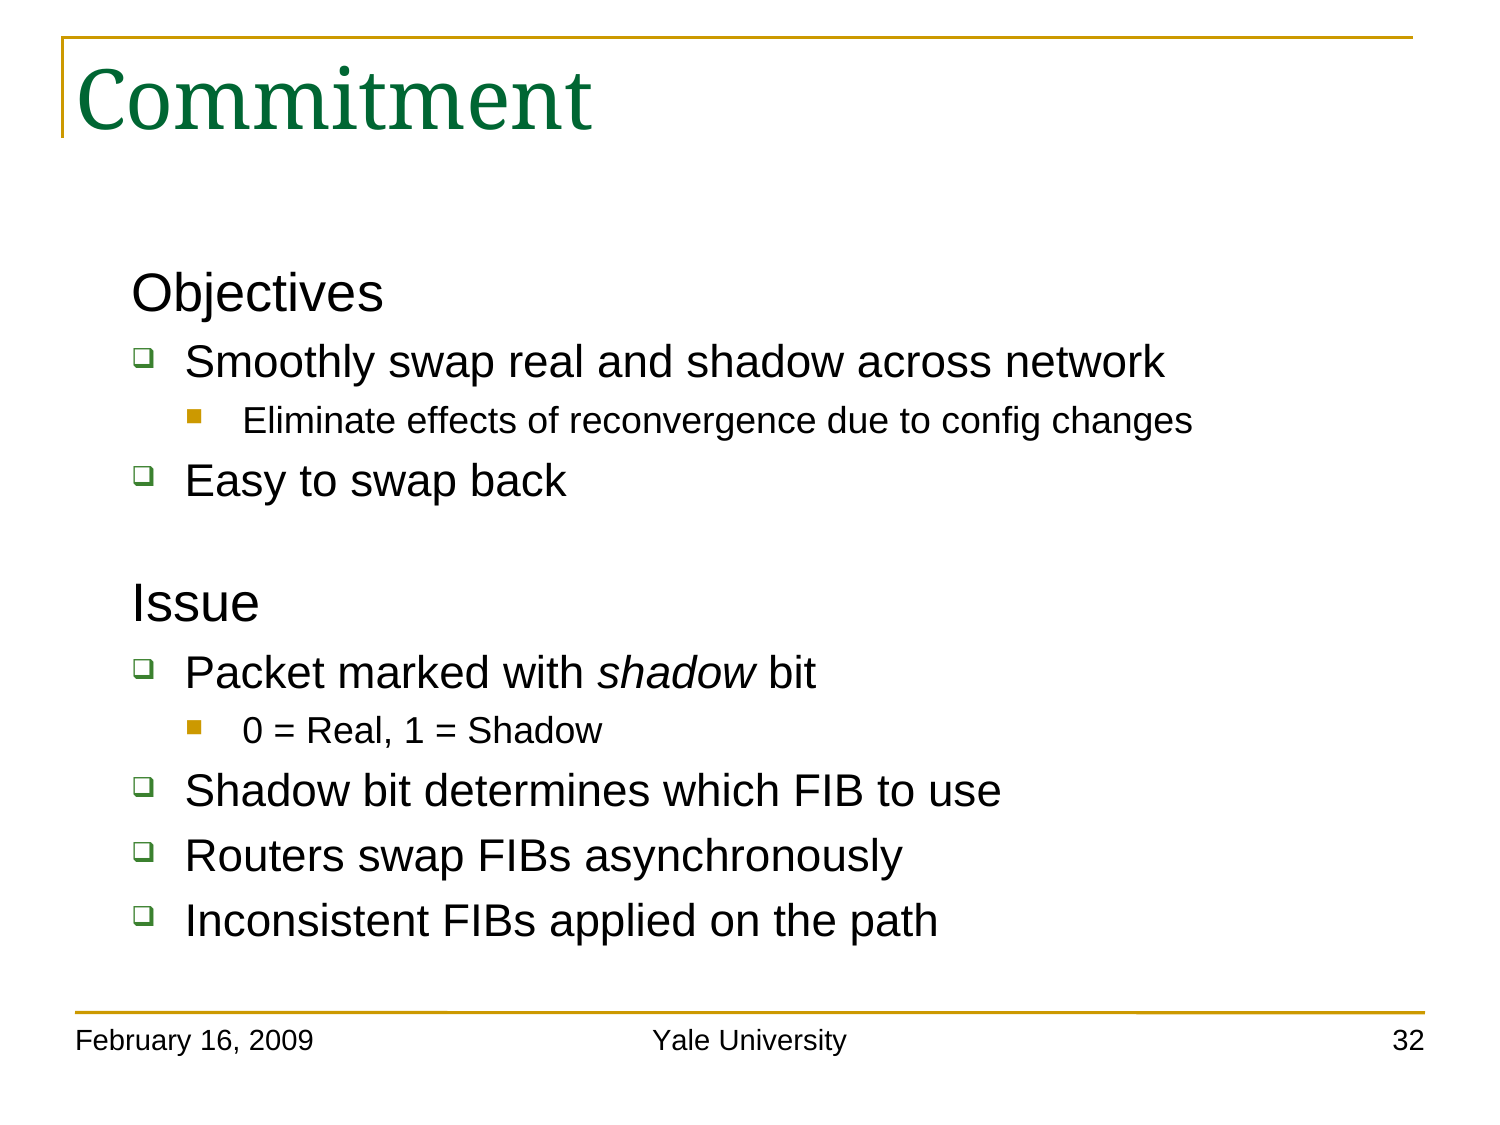

# Commitment
Objectives
Smoothly swap real and shadow across network
Eliminate effects of reconvergence due to config changes
Easy to swap back
Issue
Packet marked with shadow bit
0 = Real, 1 = Shadow
Shadow bit determines which FIB to use
Routers swap FIBs asynchronously
Inconsistent FIBs applied on the path
February 16, 2009
Yale University
32